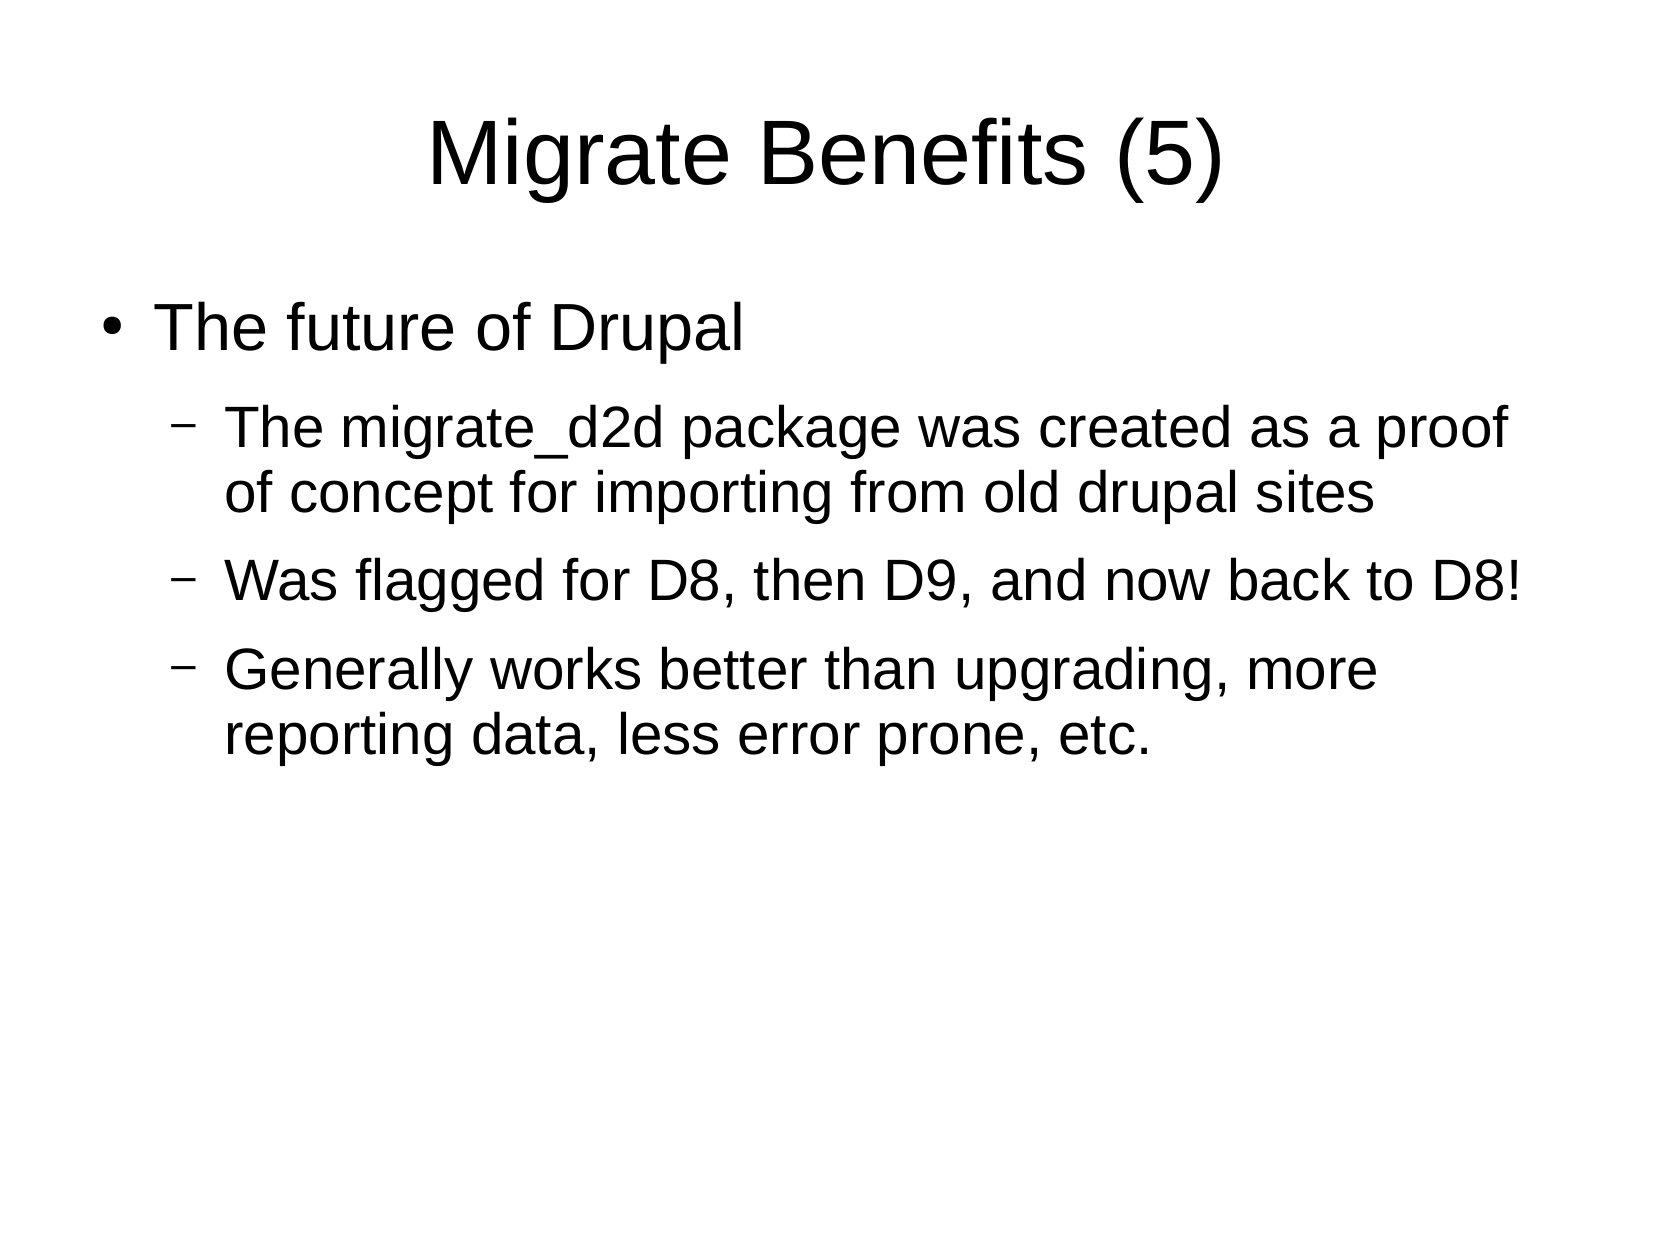

# Migrate Benefits (5)
The future of Drupal
The migrate_d2d package was created as a proof of concept for importing from old drupal sites
Was flagged for D8, then D9, and now back to D8!
Generally works better than upgrading, more reporting data, less error prone, etc.